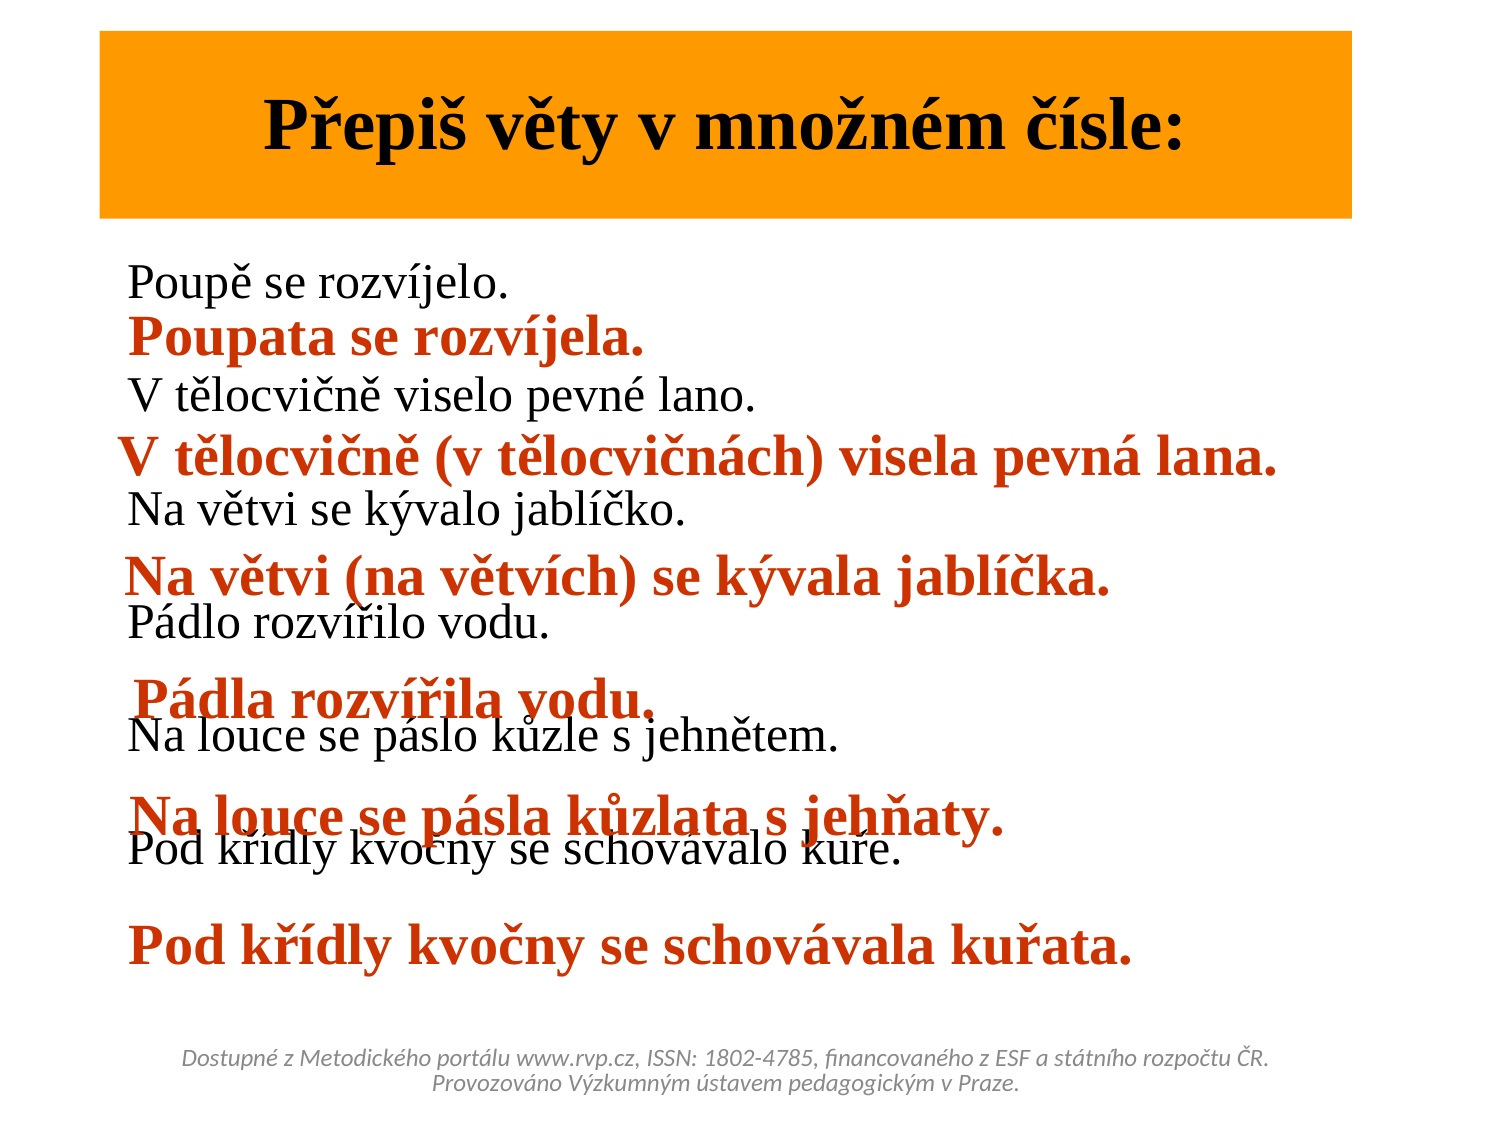

Přepiš věty v množném čísle:
# Poupě se rozvíjelo.
V tělocvičně viselo pevné lano.
Na větvi se kývalo jablíčko.
Pádlo rozvířilo vodu.
Na louce se páslo kůzle s jehnětem.
Pod křídly kvočny se schovávalo kuře.
Poupata se rozvíjela.
 V tělocvičně (v tělocvičnách) visela pevná lana.
Na větvi (na větvích) se kývala jablíčka.
Pádla rozvířila vodu.
Na louce se pásla kůzlata s jehňaty.
Pod křídly kvočny se schovávala kuřata.
Dostupné z Metodického portálu www.rvp.cz, ISSN: 1802-4785, financovaného z ESF a státního rozpočtu ČR. Provozováno Výzkumným ústavem pedagogickým v Praze.